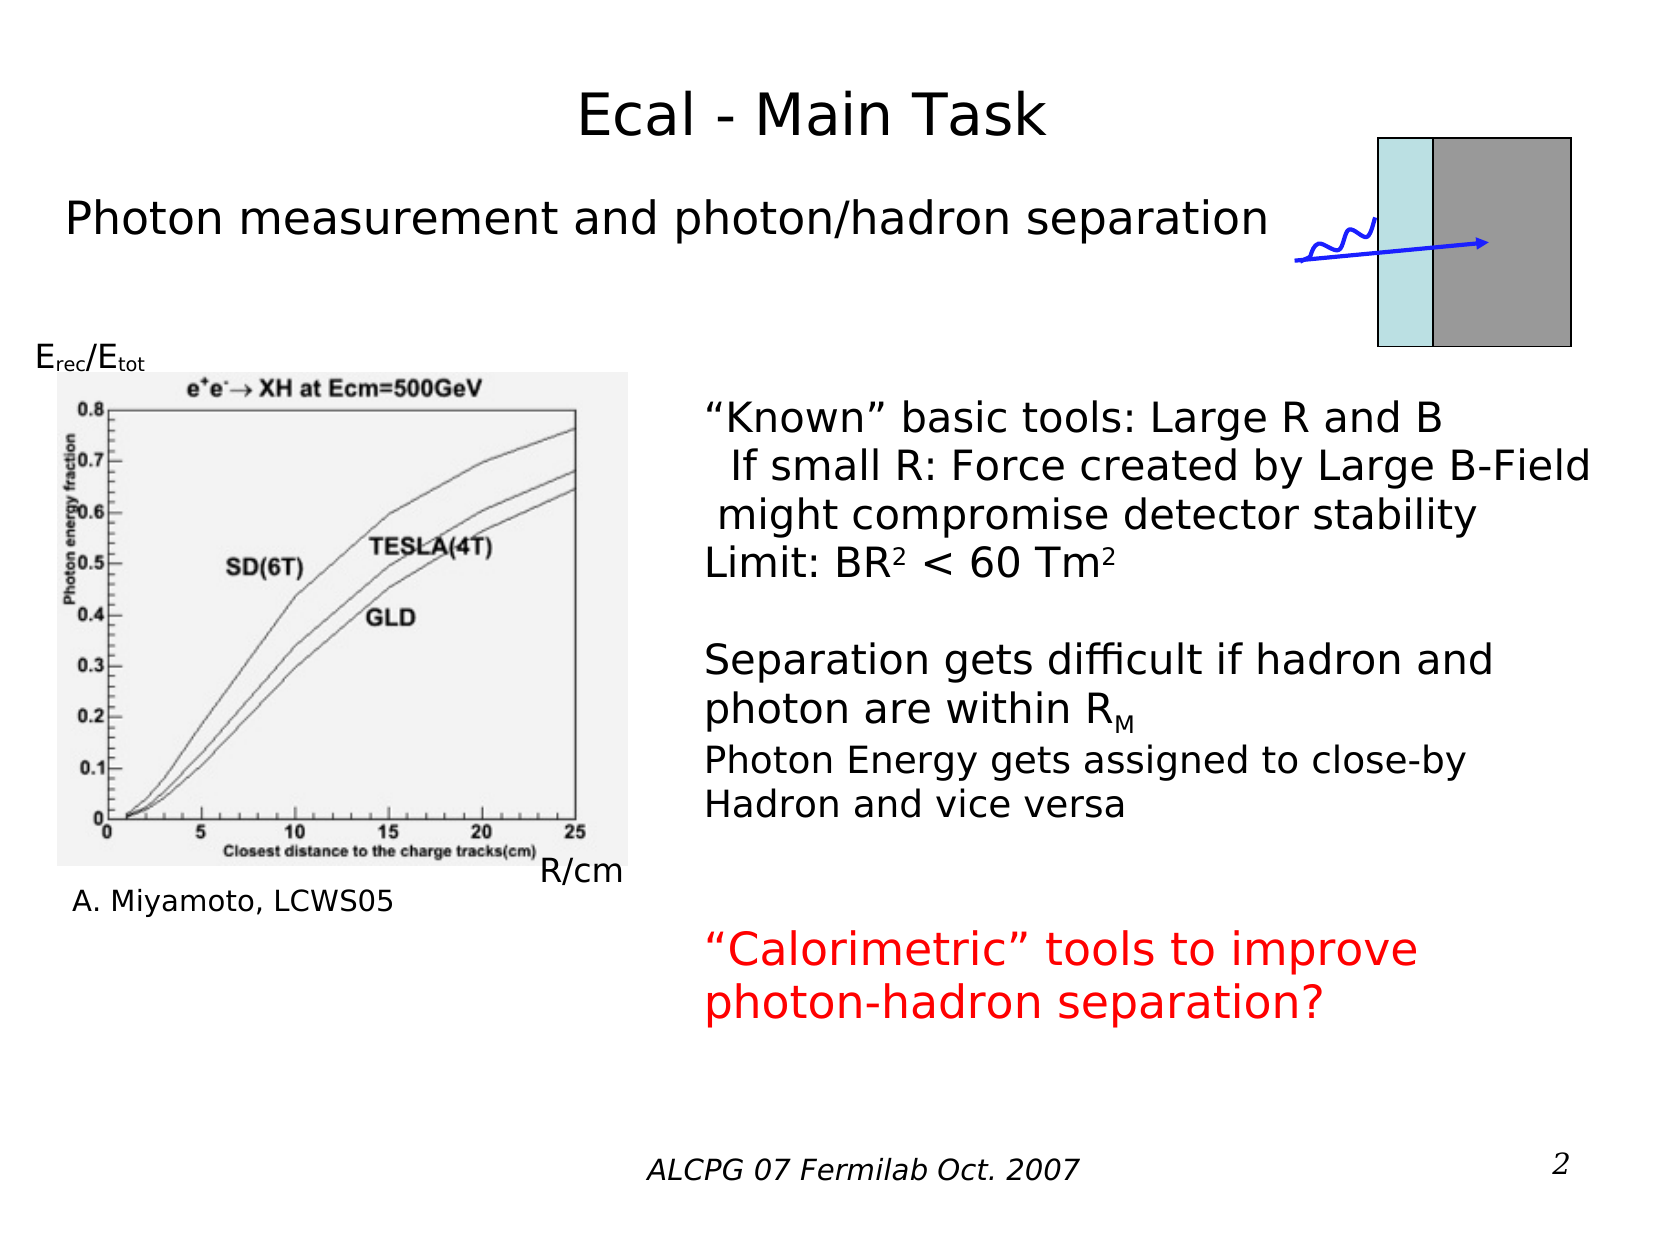

# Ecal - Main Task
Photon measurement and photon/hadron separation
Erec/Etot
“Known” basic tools: Large R and B
 If small R: Force created by Large B-Field
 might compromise detector stability
Limit: BR2 < 60 Tm2
Separation gets difficult if hadron and
photon are within RM
Photon Energy gets assigned to close-by
Hadron and vice versa
“Calorimetric” tools to improve
photon-hadron separation?
R/cm
A. Miyamoto, LCWS05
2